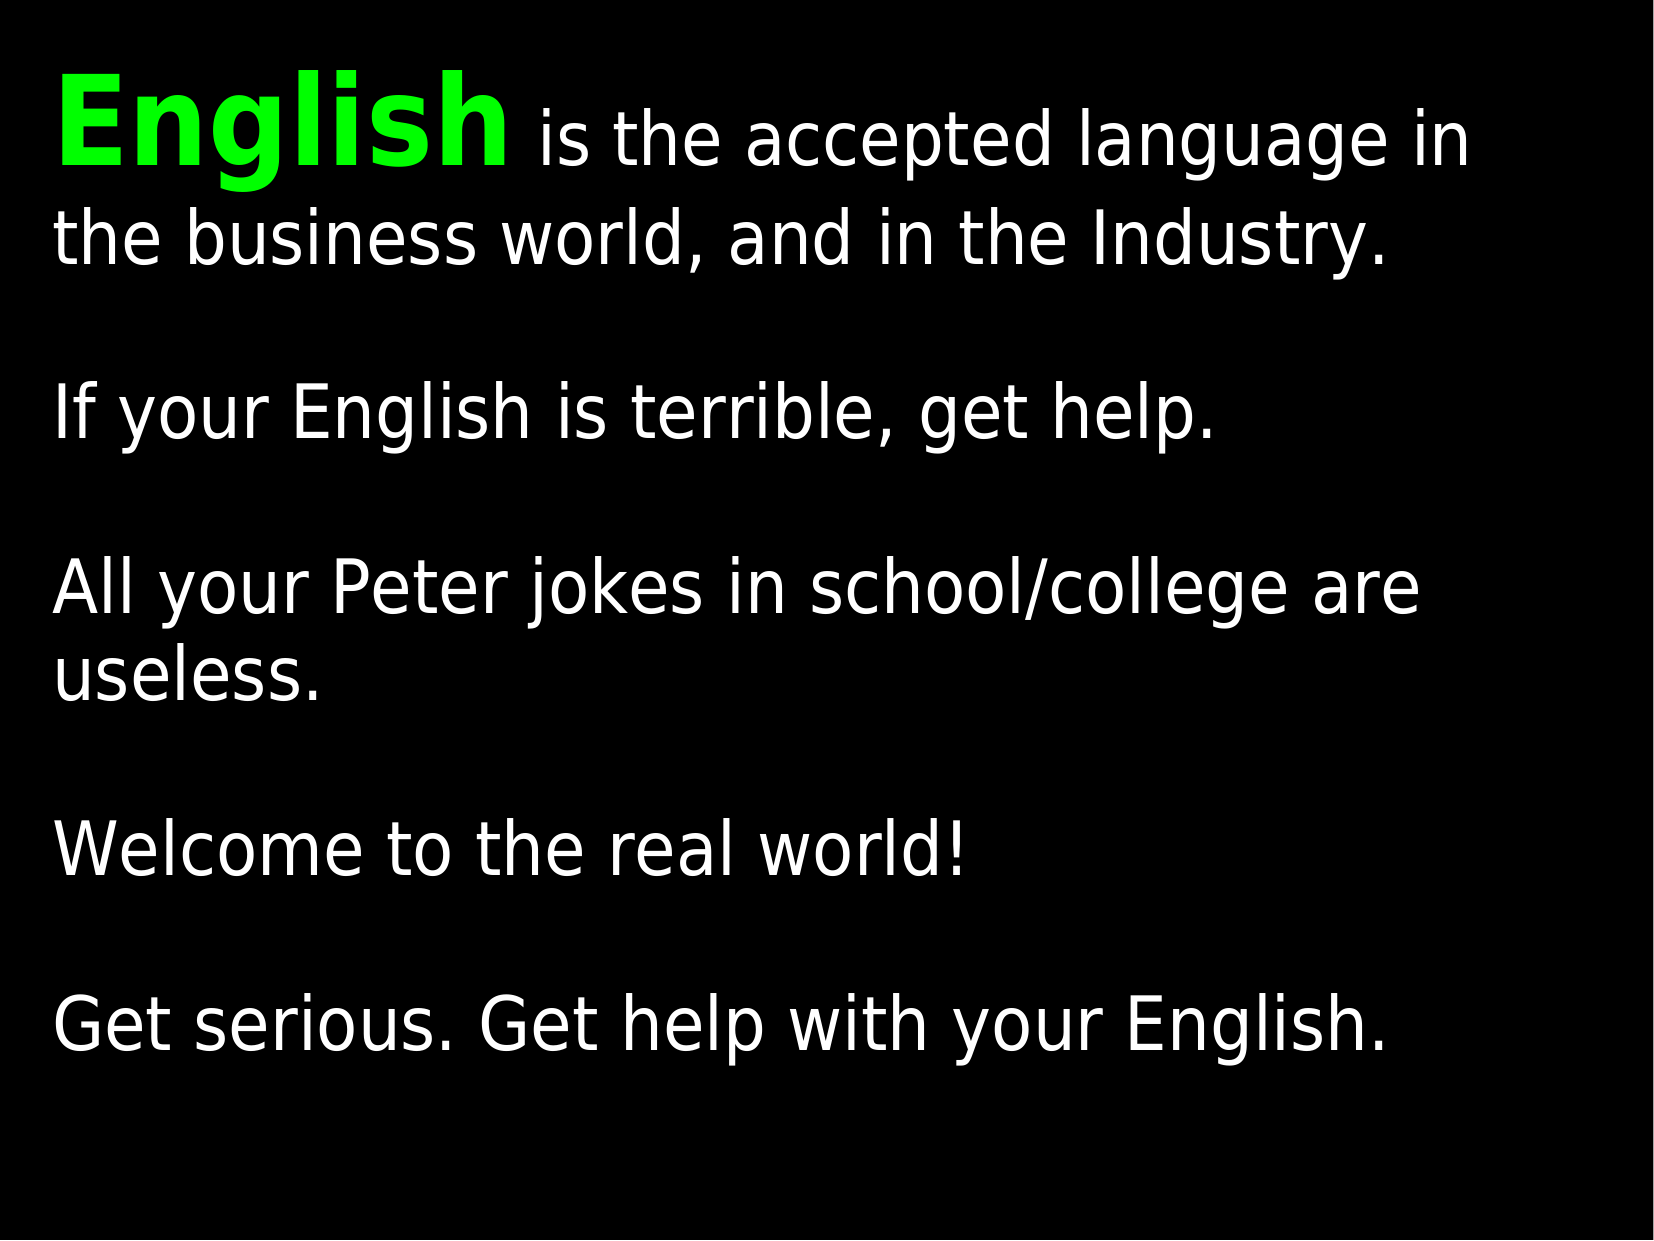

English is the accepted language in the business world, and in the Industry.
If your English is terrible, get help.
All your Peter jokes in school/college are useless.
Welcome to the real world!
Get serious. Get help with your English.